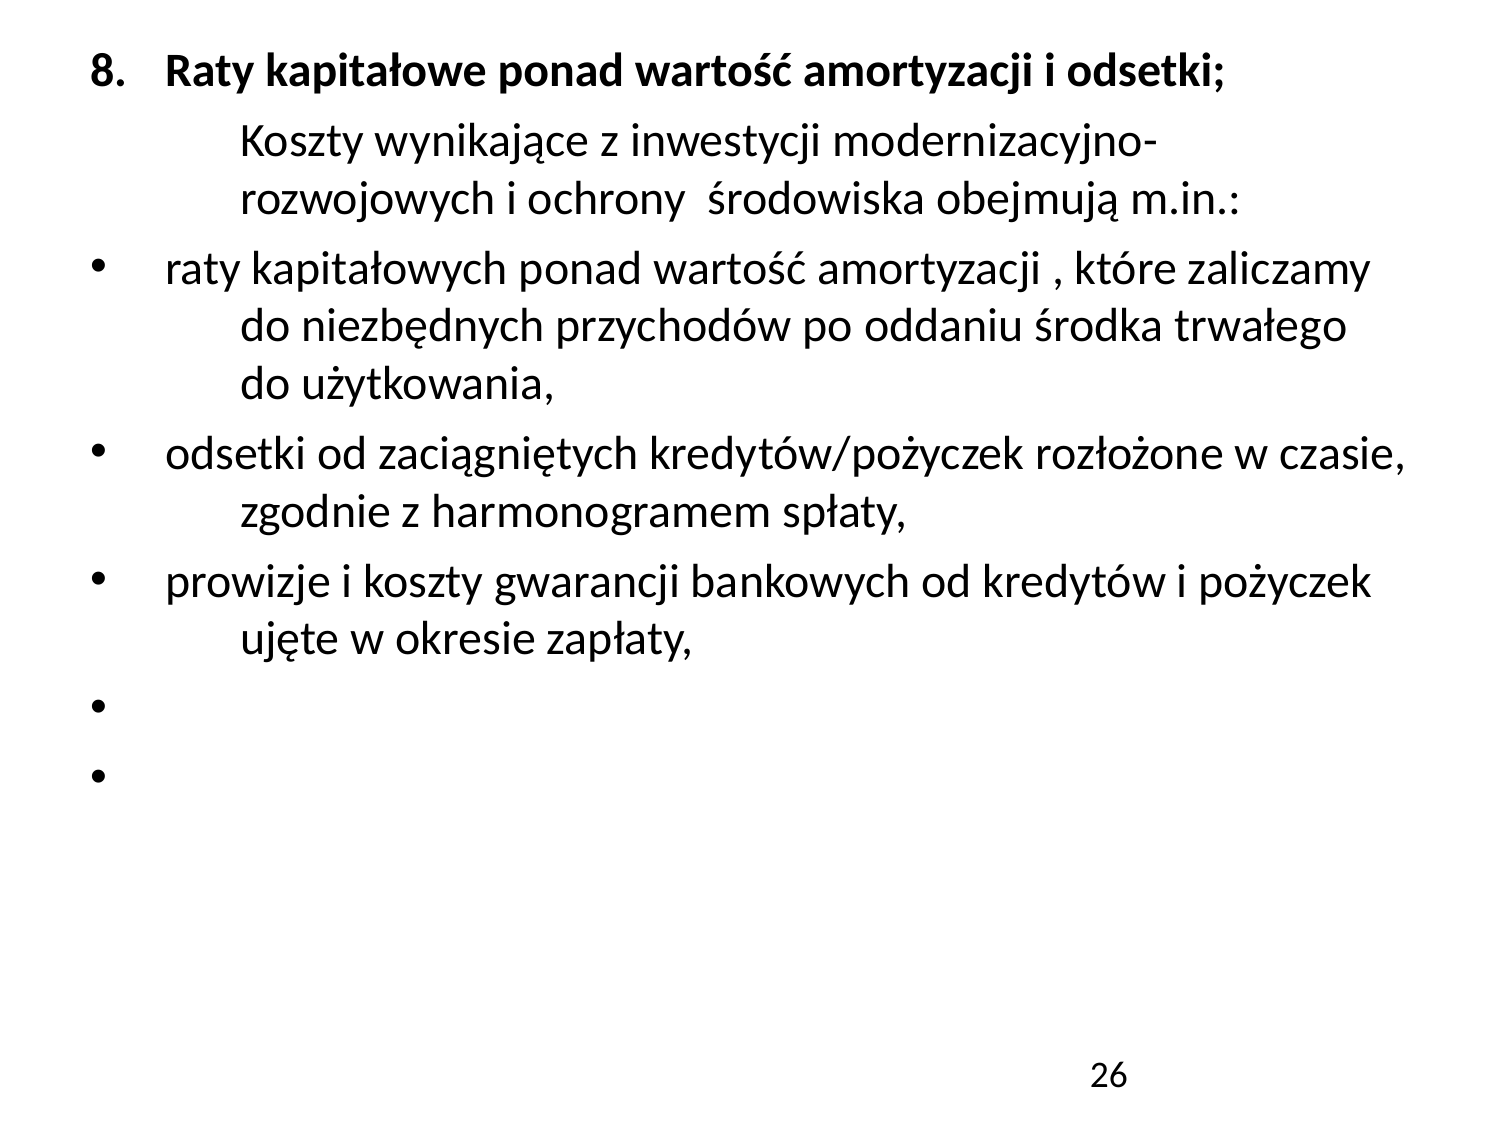

#
Raty kapitałowe ponad wartość amortyzacji i odsetki;
	Koszty wynikające z inwestycji modernizacyjno-rozwojowych i ochrony środowiska obejmują m.in.:
raty kapitałowych ponad wartość amortyzacji , które zaliczamy do niezbędnych przychodów po oddaniu środka trwałego do użytkowania,
odsetki od zaciągniętych kredytów/pożyczek rozłożone w czasie, zgodnie z harmonogramem spłaty,
prowizje i koszty gwarancji bankowych od kredytów i pożyczek ujęte w okresie zapłaty,